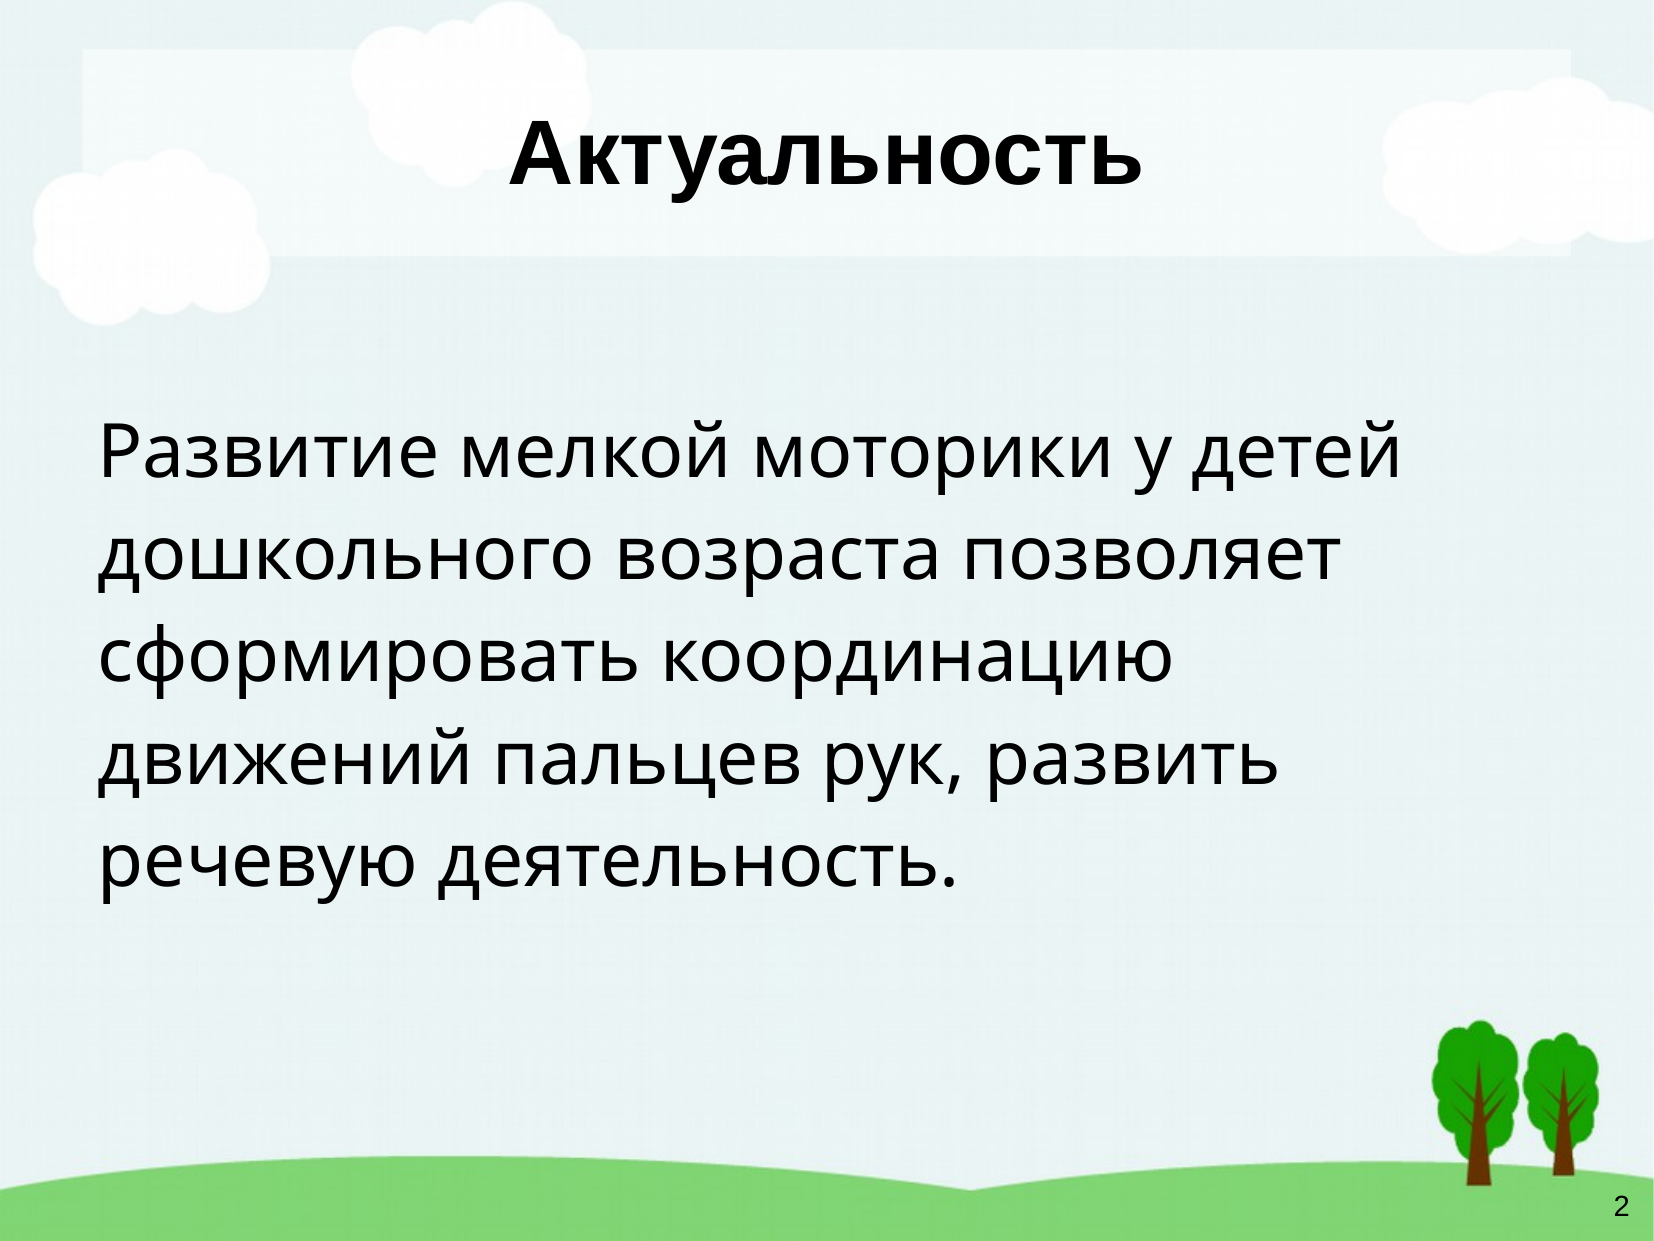

# Актуальность
Развитие мелкой моторики у детей дошкольного возраста позволяет сформировать координацию движений пальцев рук, развить речевую деятельность.
2